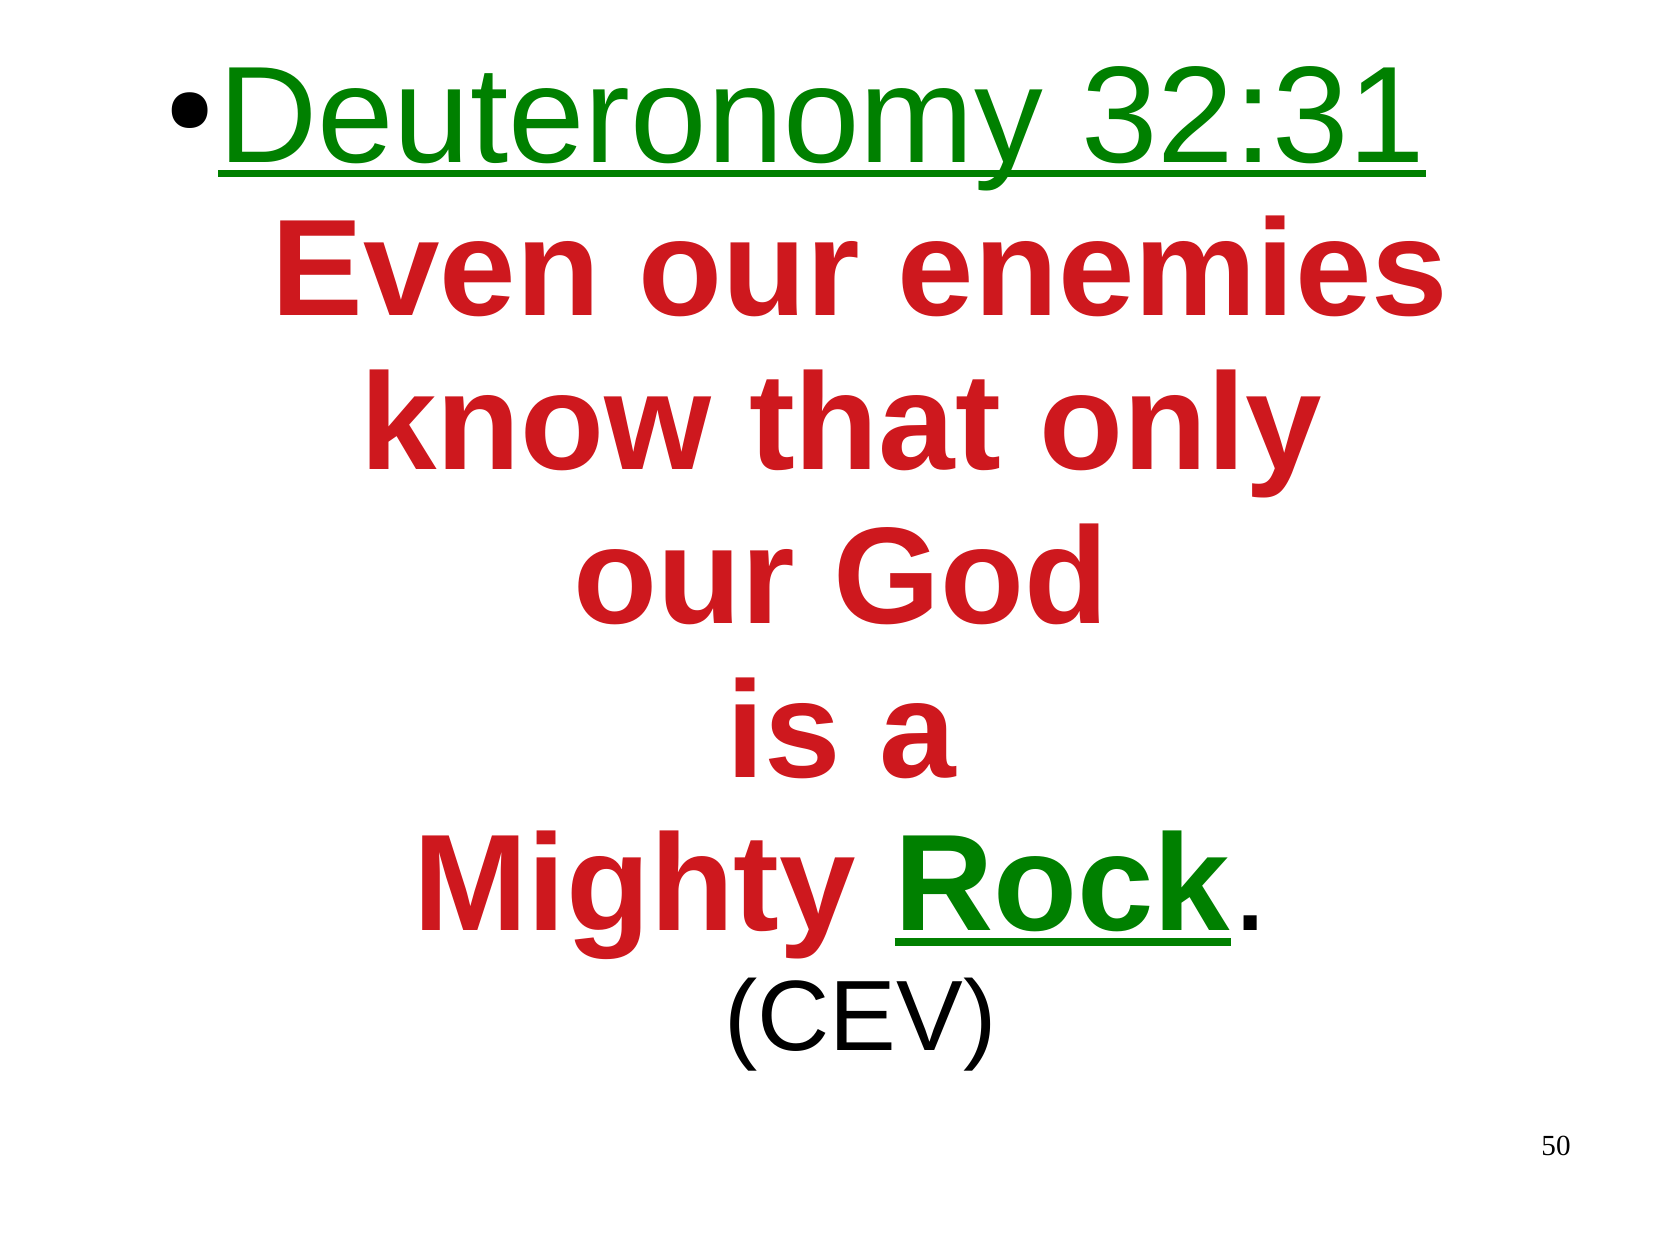

# Deuteronomy 32:31 Even our enemies know that only our God is a Mighty Rock. (CEV)
50